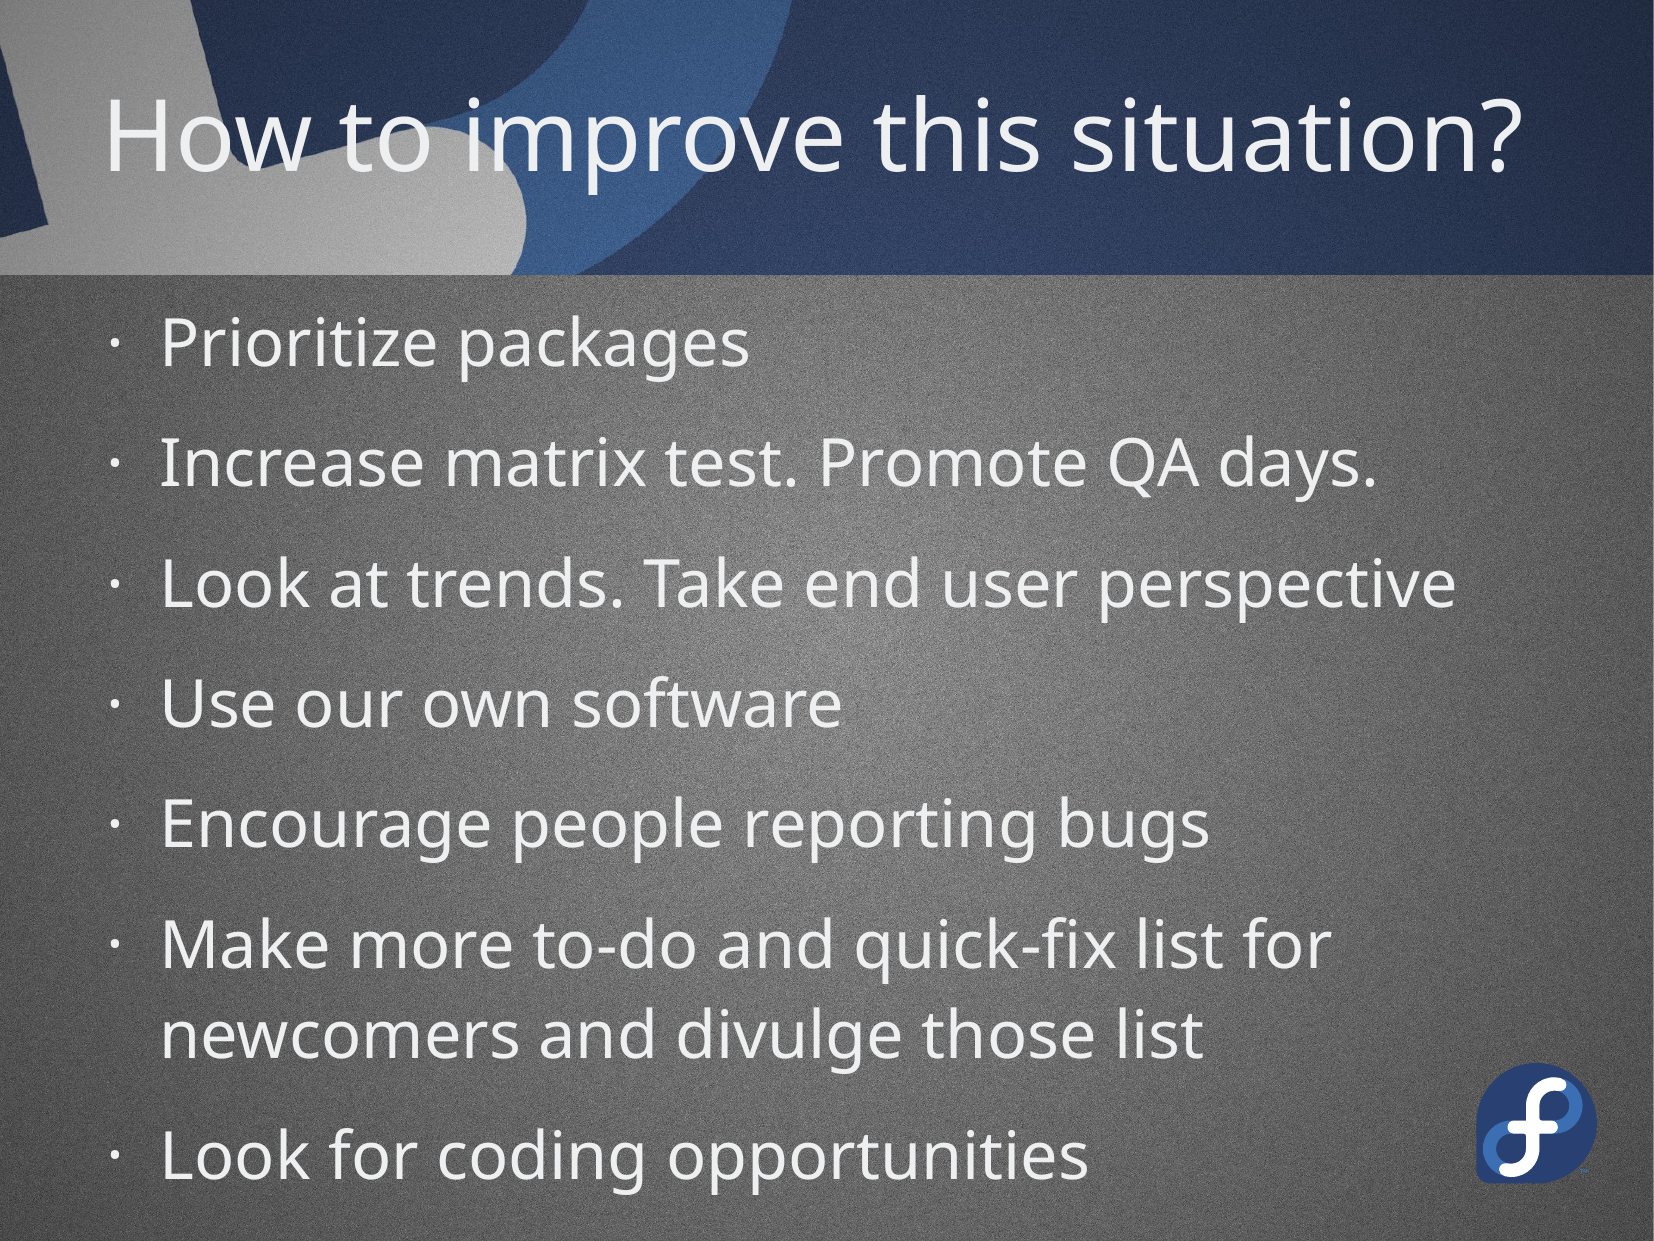

# How to improve this situation?
Prioritize packages
Increase matrix test. Promote QA days.
Look at trends. Take end user perspective
Use our own software
Encourage people reporting bugs
Make more to-do and quick-fix list for newcomers and divulge those list
Look for coding opportunities
Hire some one